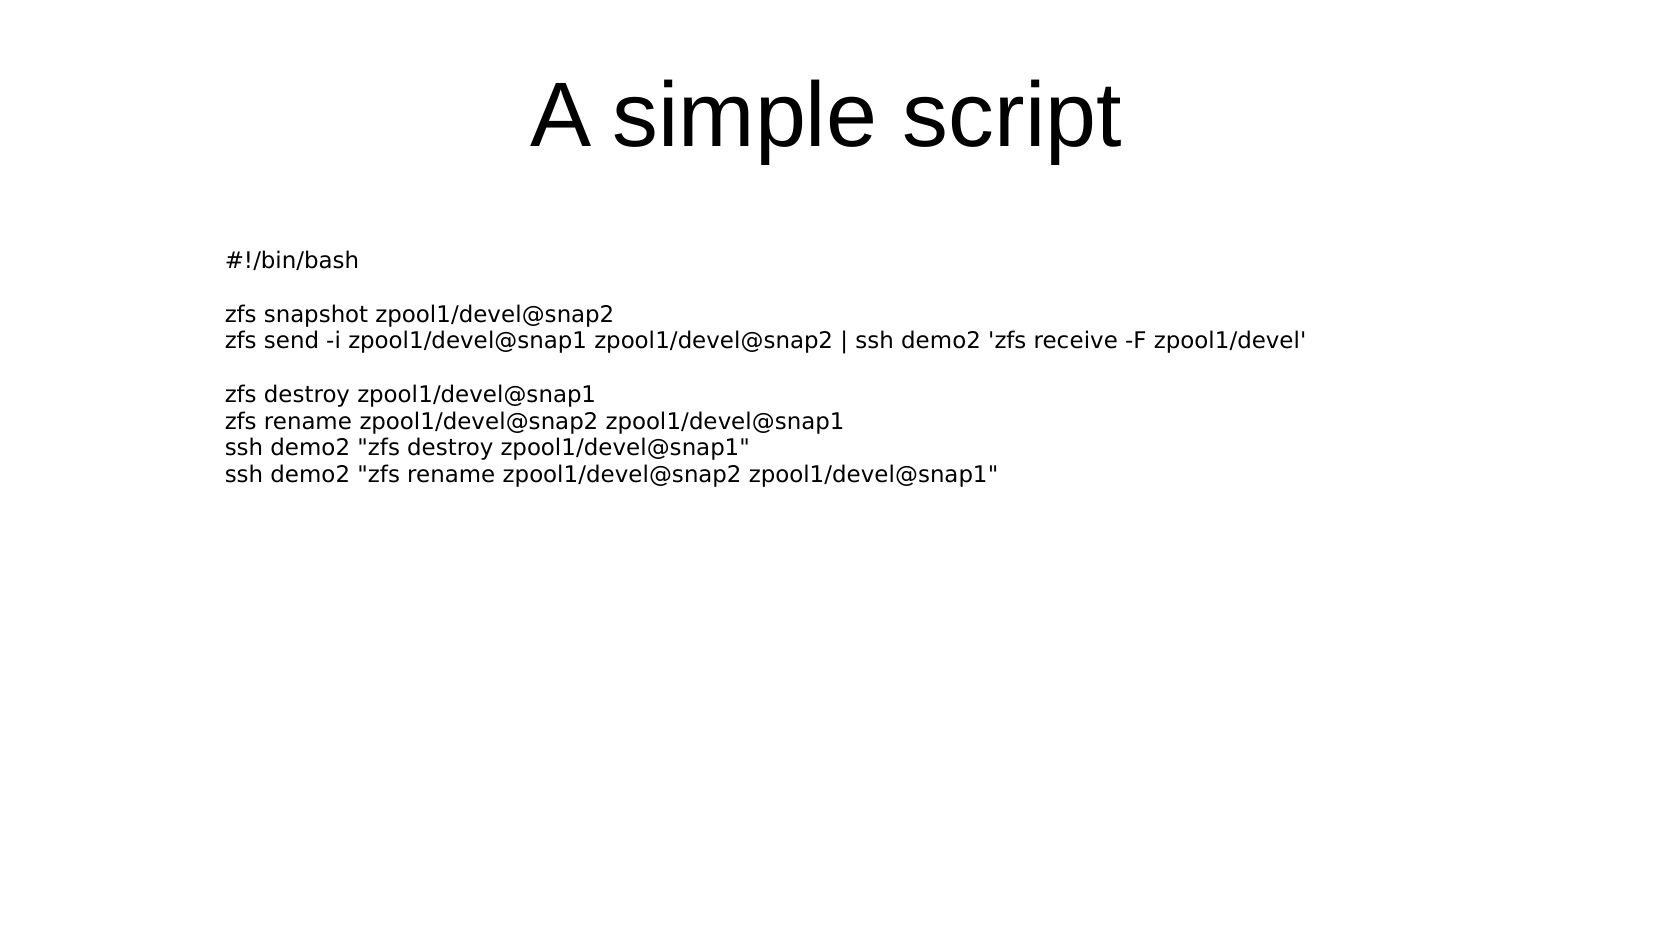

# A simple script
#!/bin/bash
zfs snapshot zpool1/devel@snap2
zfs send -i zpool1/devel@snap1 zpool1/devel@snap2 | ssh demo2 'zfs receive -F zpool1/devel'
zfs destroy zpool1/devel@snap1
zfs rename zpool1/devel@snap2 zpool1/devel@snap1
ssh demo2 "zfs destroy zpool1/devel@snap1"
ssh demo2 "zfs rename zpool1/devel@snap2 zpool1/devel@snap1"